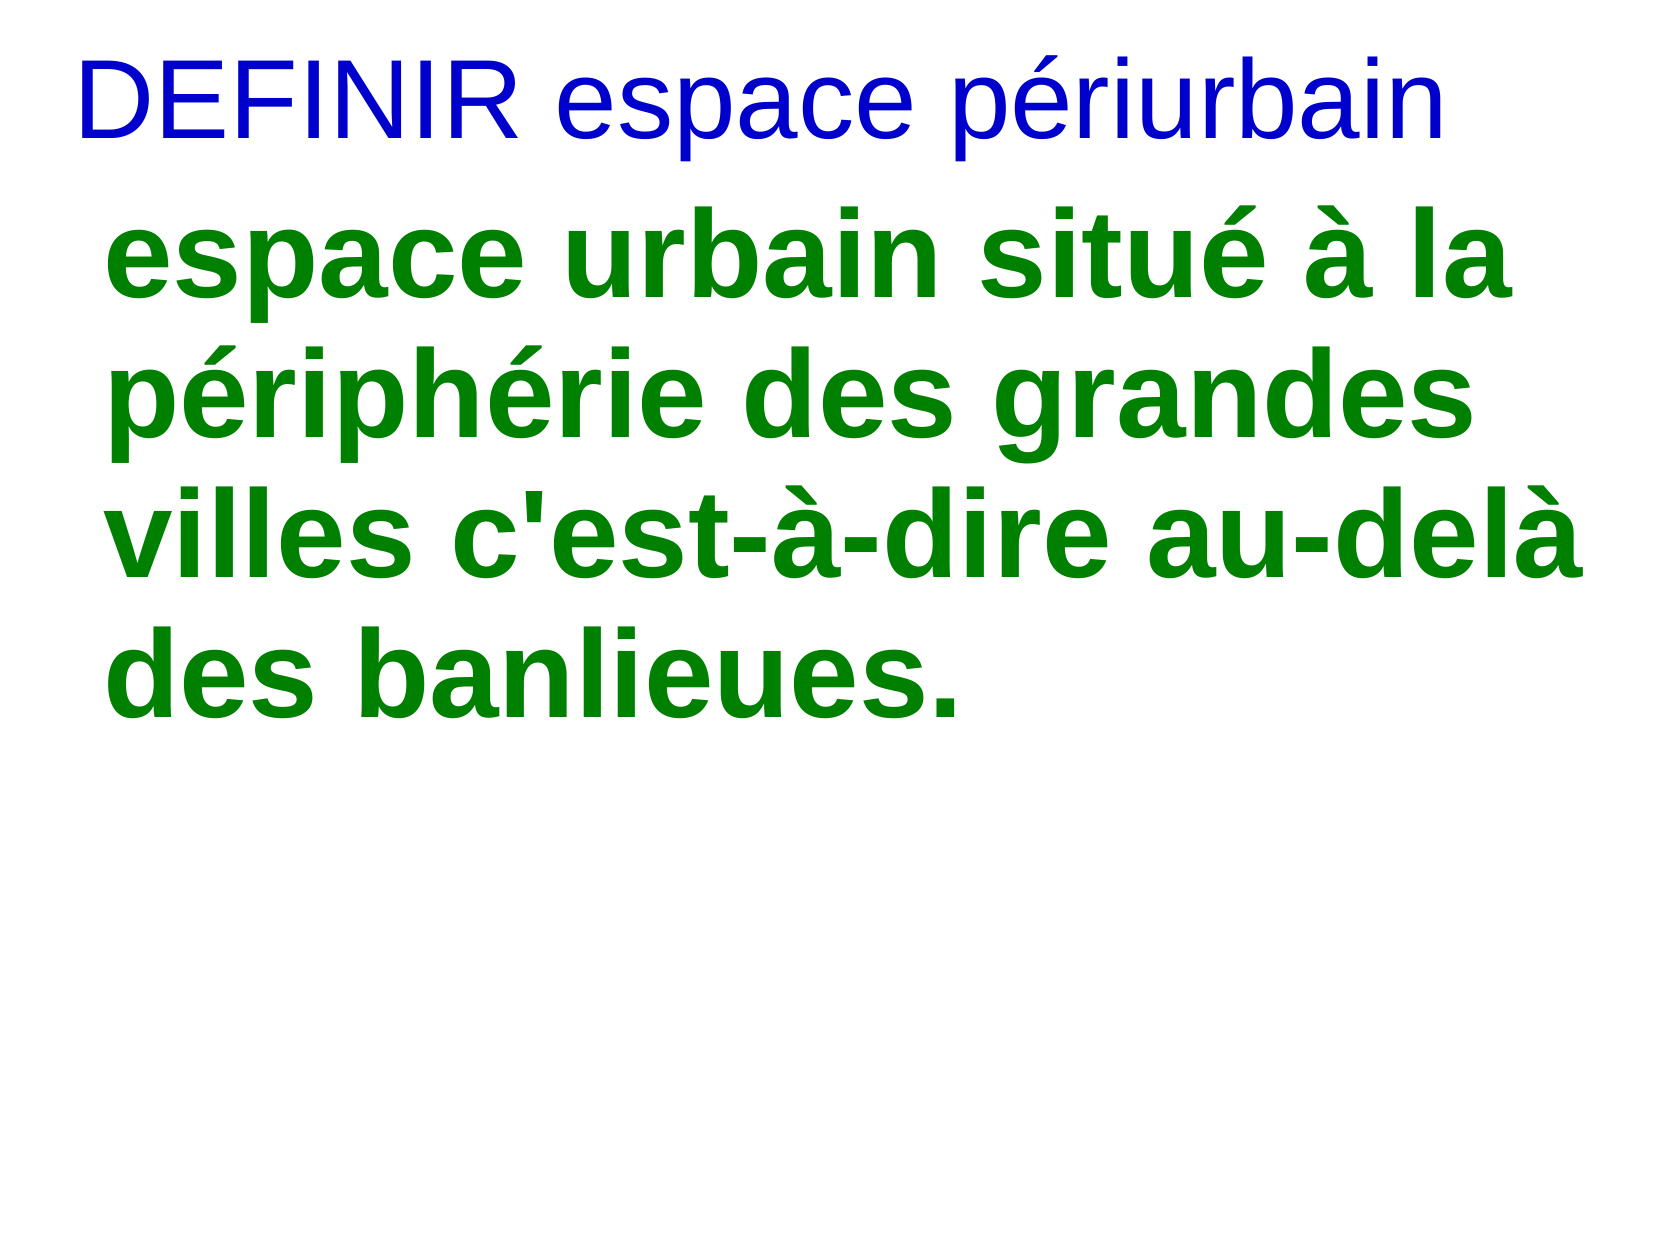

DEFINIR espace périurbain
espace urbain situé à la périphérie des grandes villes c'est-à-dire au-delà des banlieues.